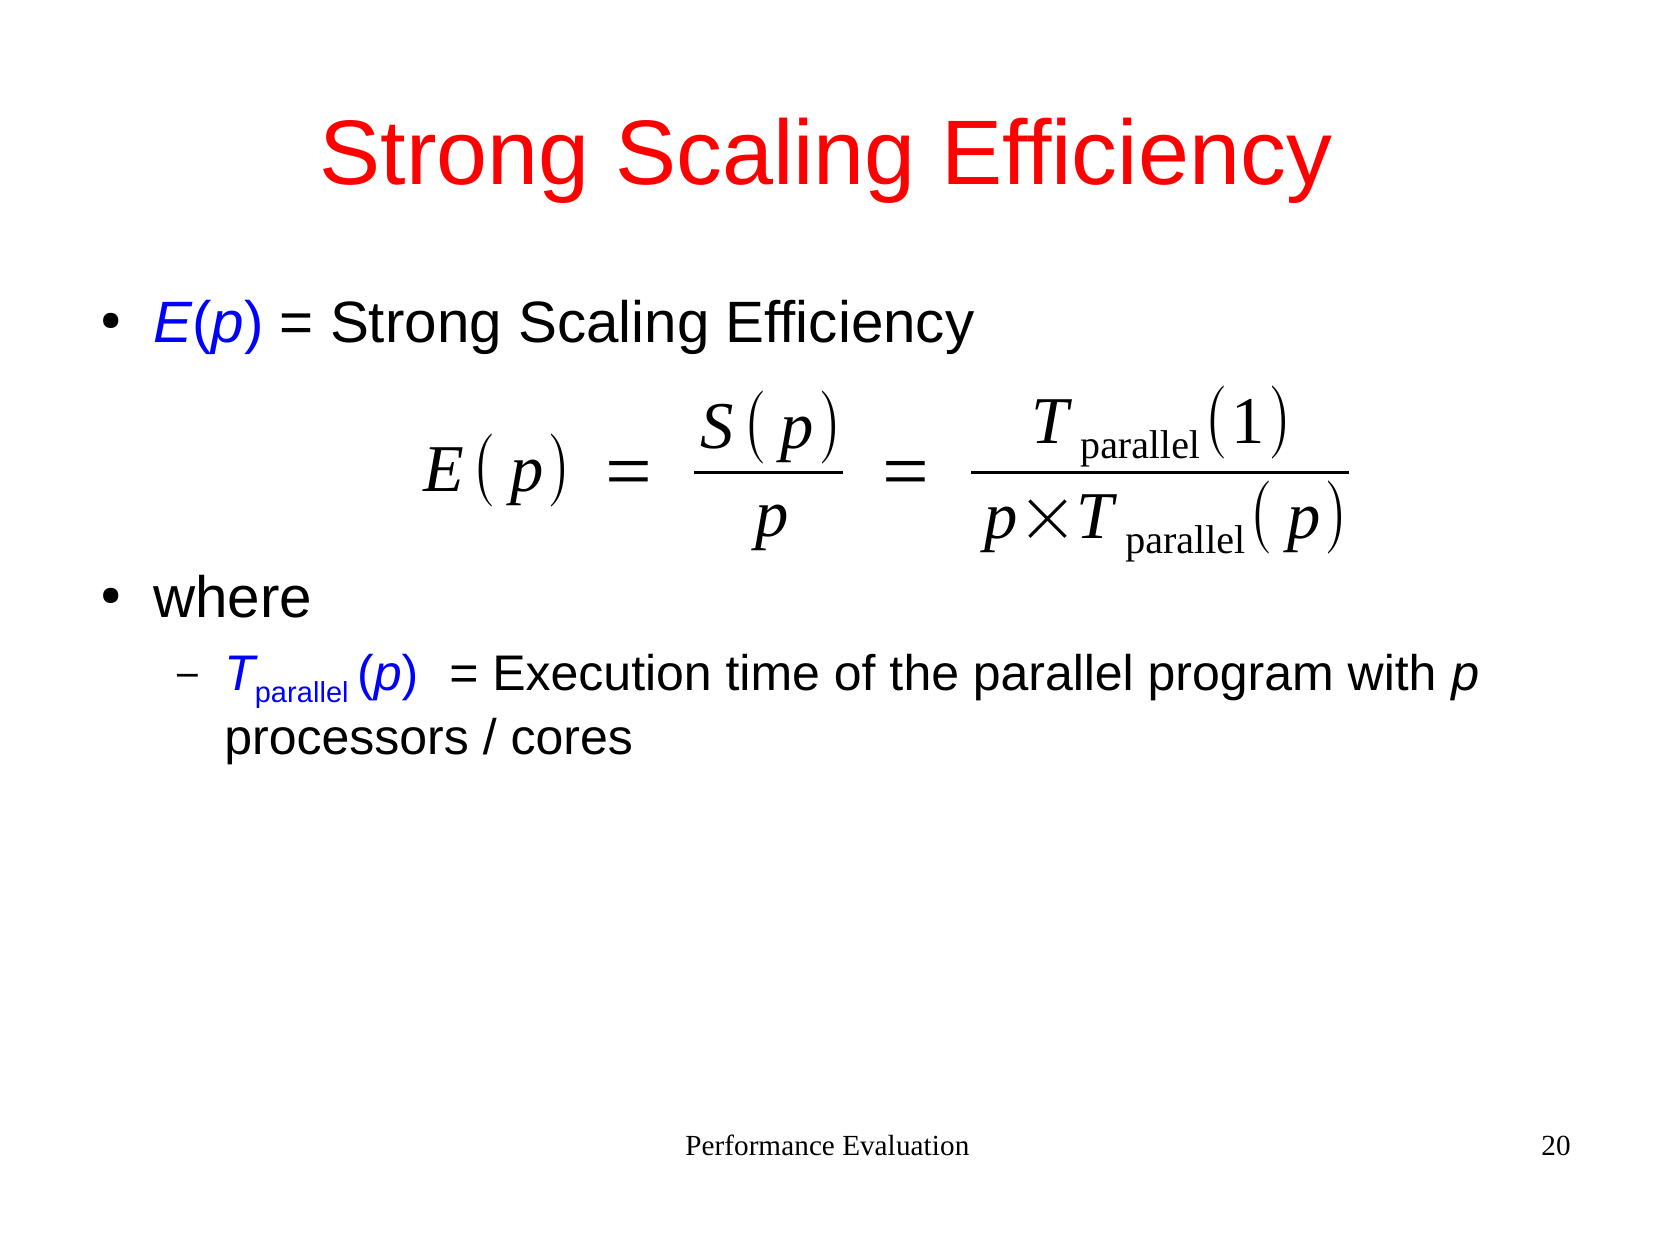

# Strong Scaling Efficiency
E(p) = Strong Scaling Efficiency
where
Tparallel (p) 	= Execution time of the parallel program with p processors / cores
Performance Evaluation
20